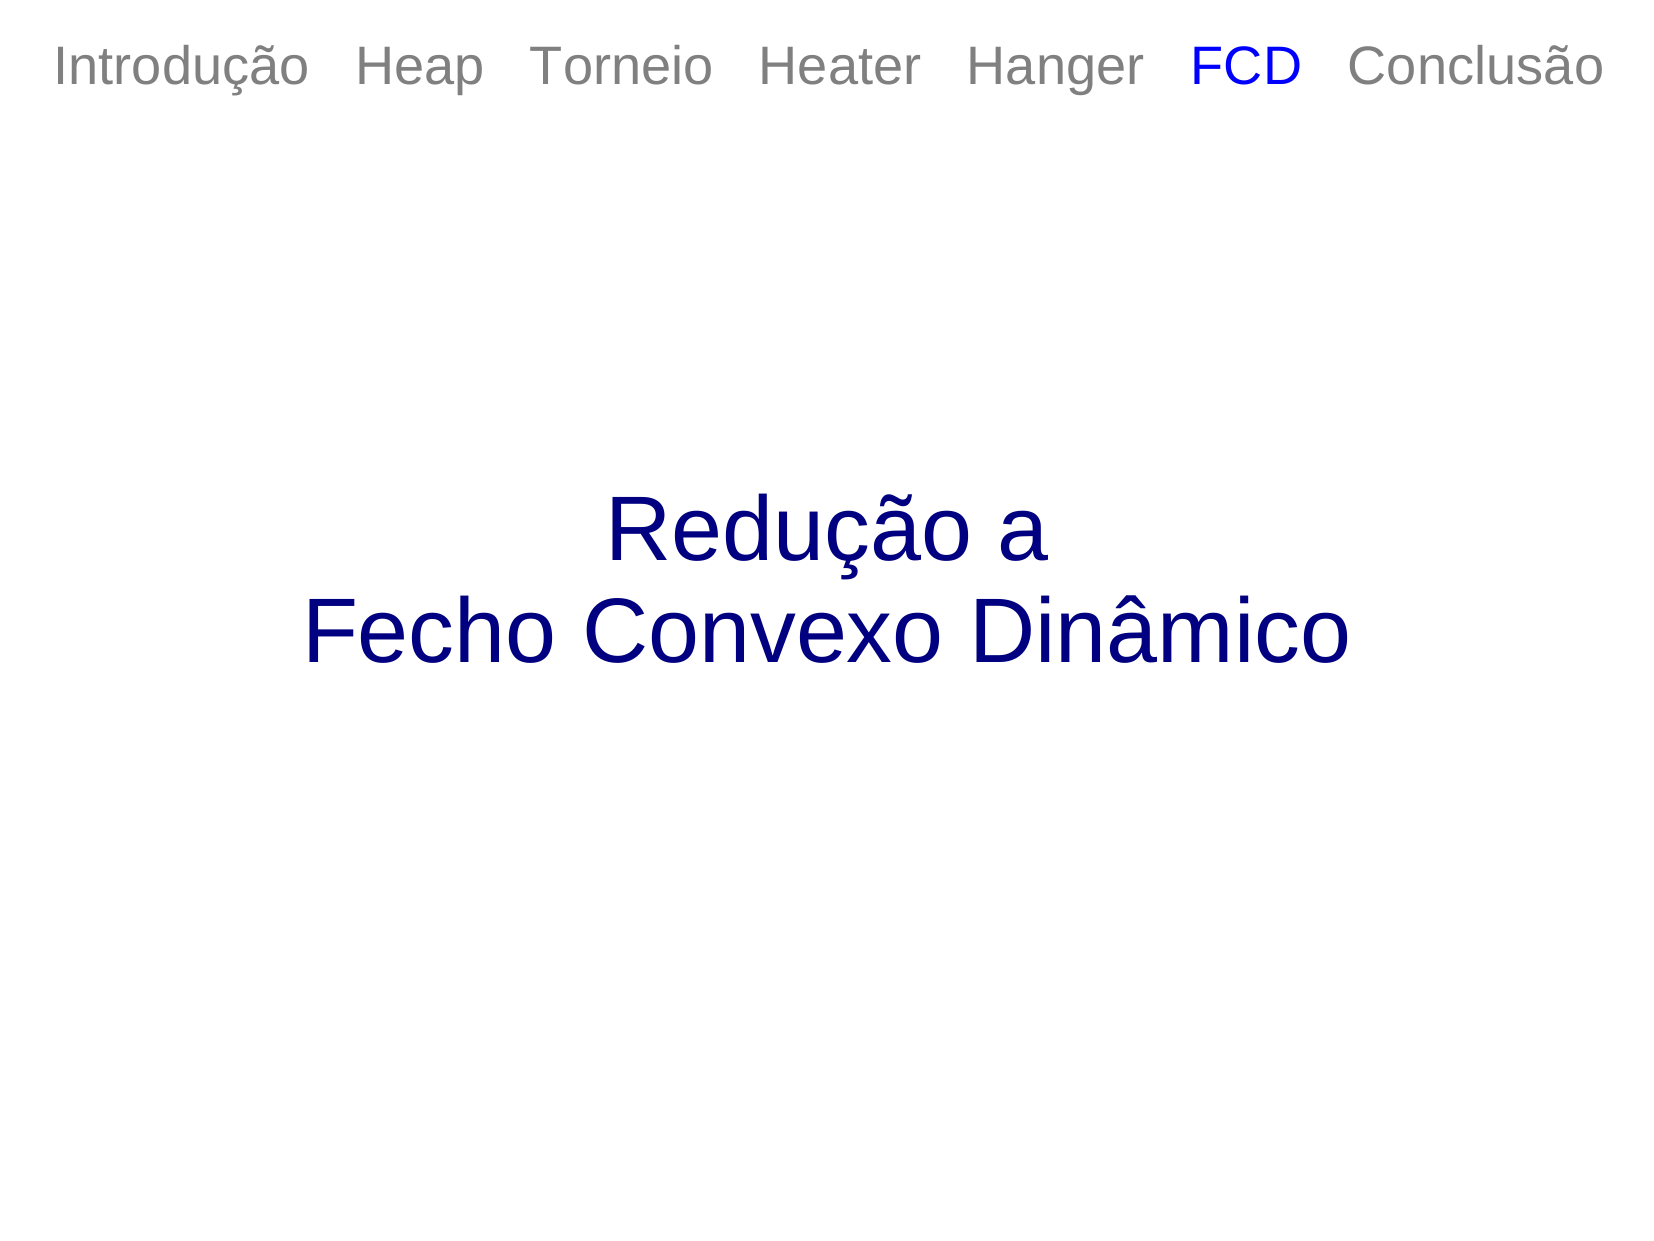

Introdução Heap Torneio Heater Hanger FCD Conclusão
# Redução a Fecho Convexo Dinâmico